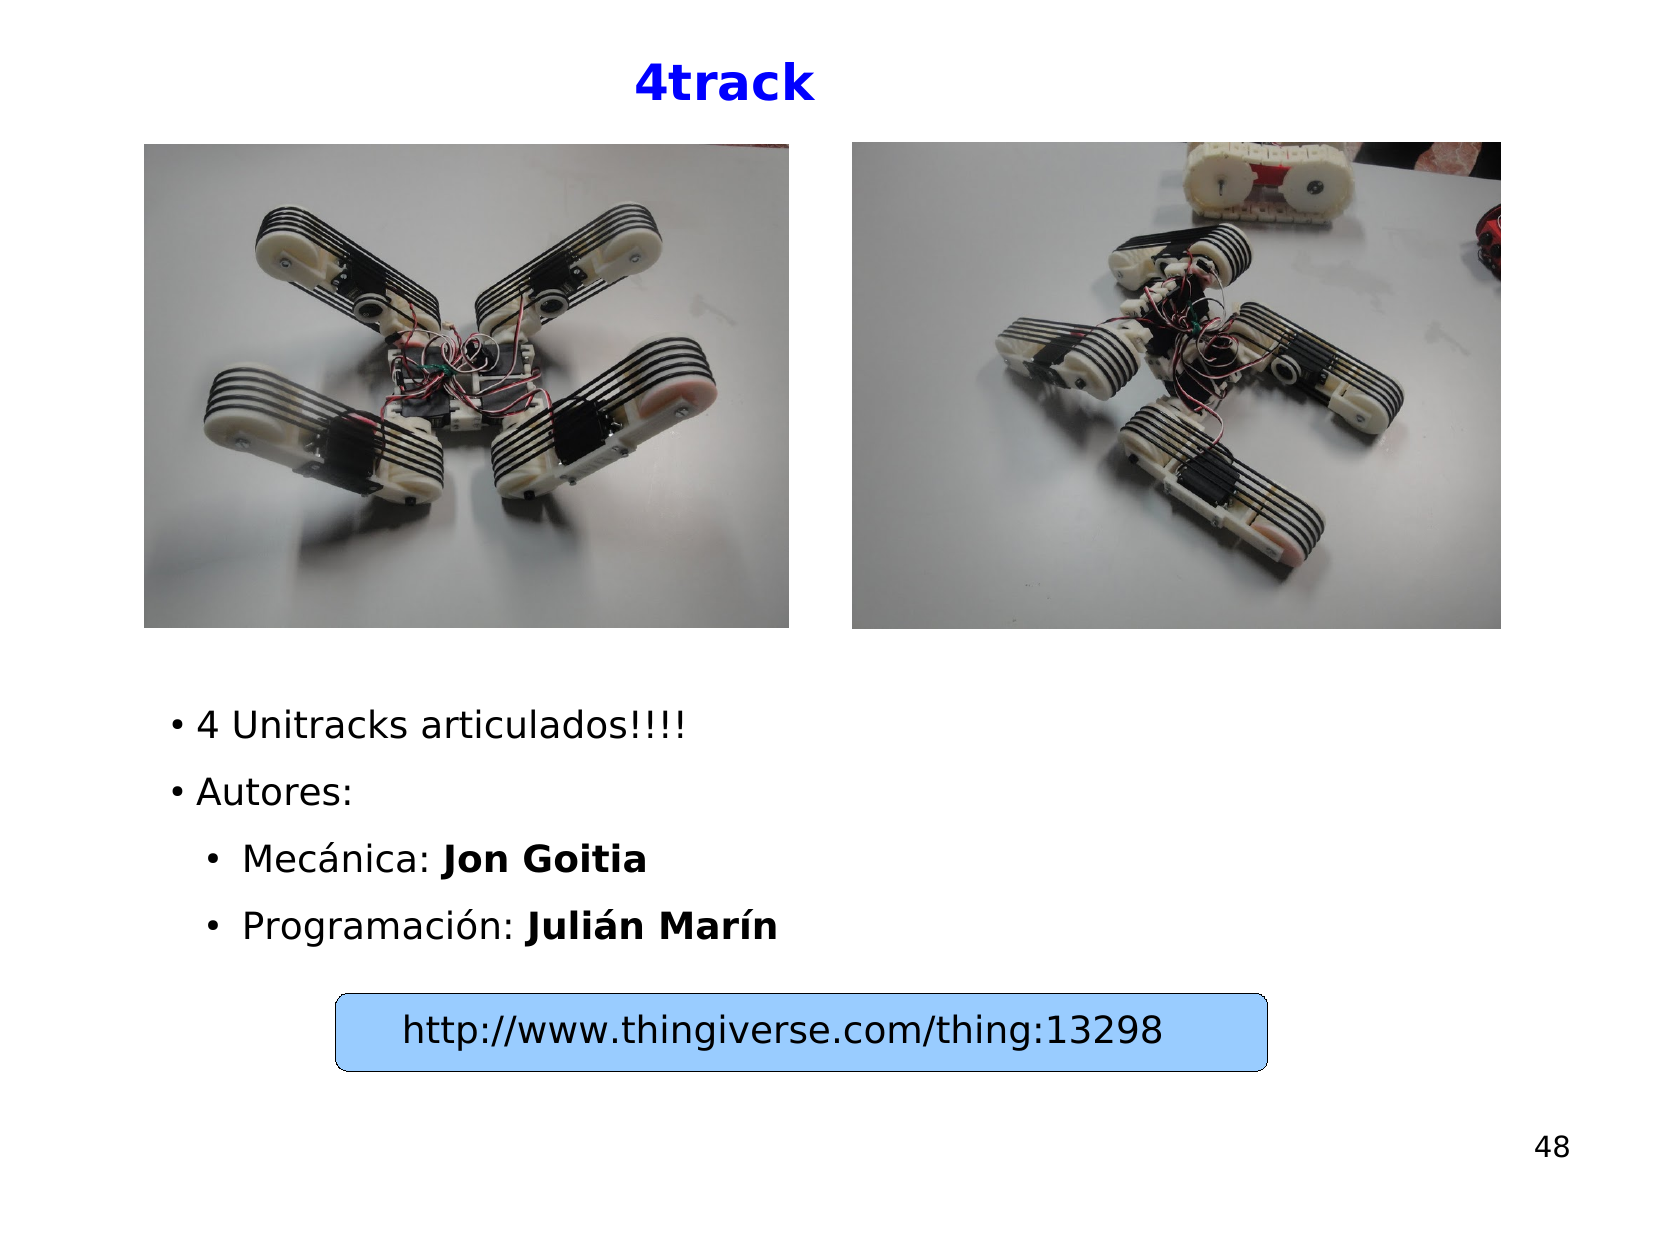

4track
 4 Unitracks articulados!!!!
 Autores:
Mecánica: Jon Goitia
Programación: Julián Marín
http://www.thingiverse.com/thing:13298
48